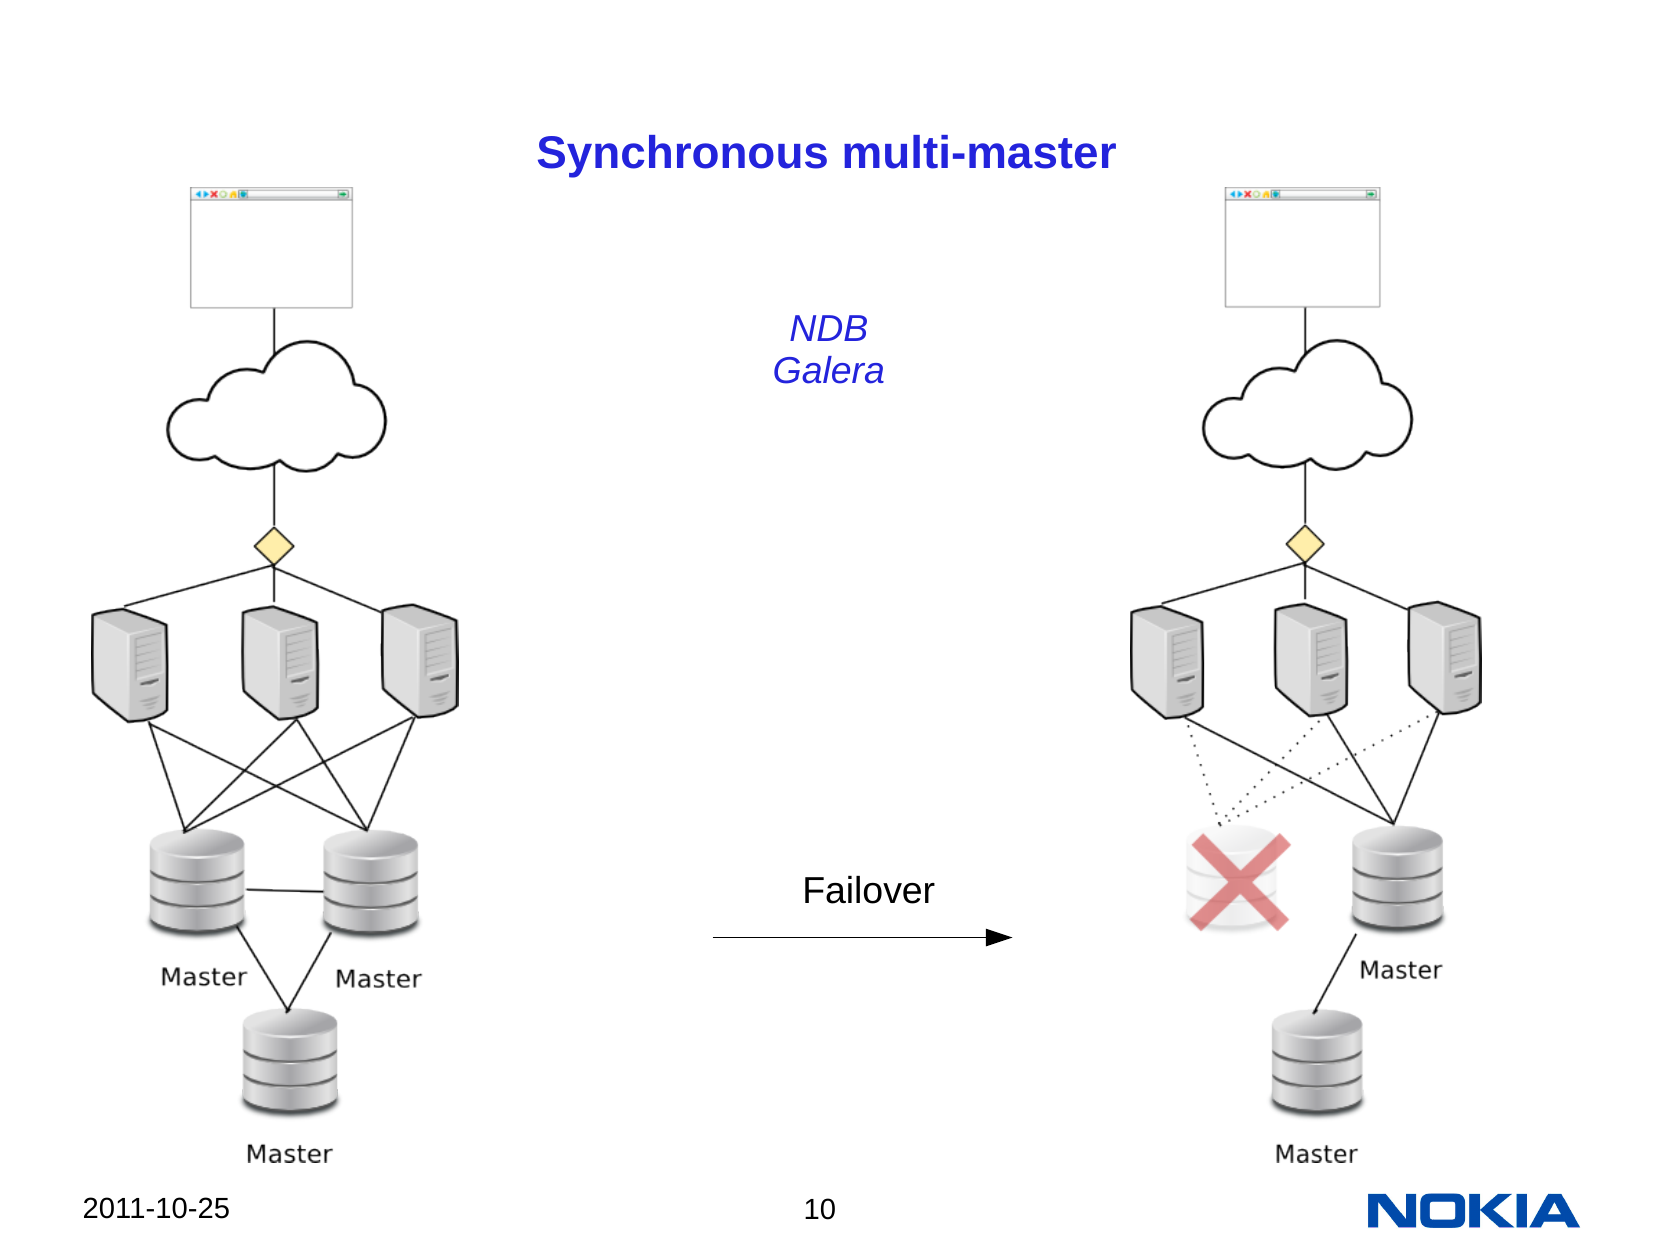

# Synchronous multi-master
NDB
Galera
Failover
2011-10-25
10